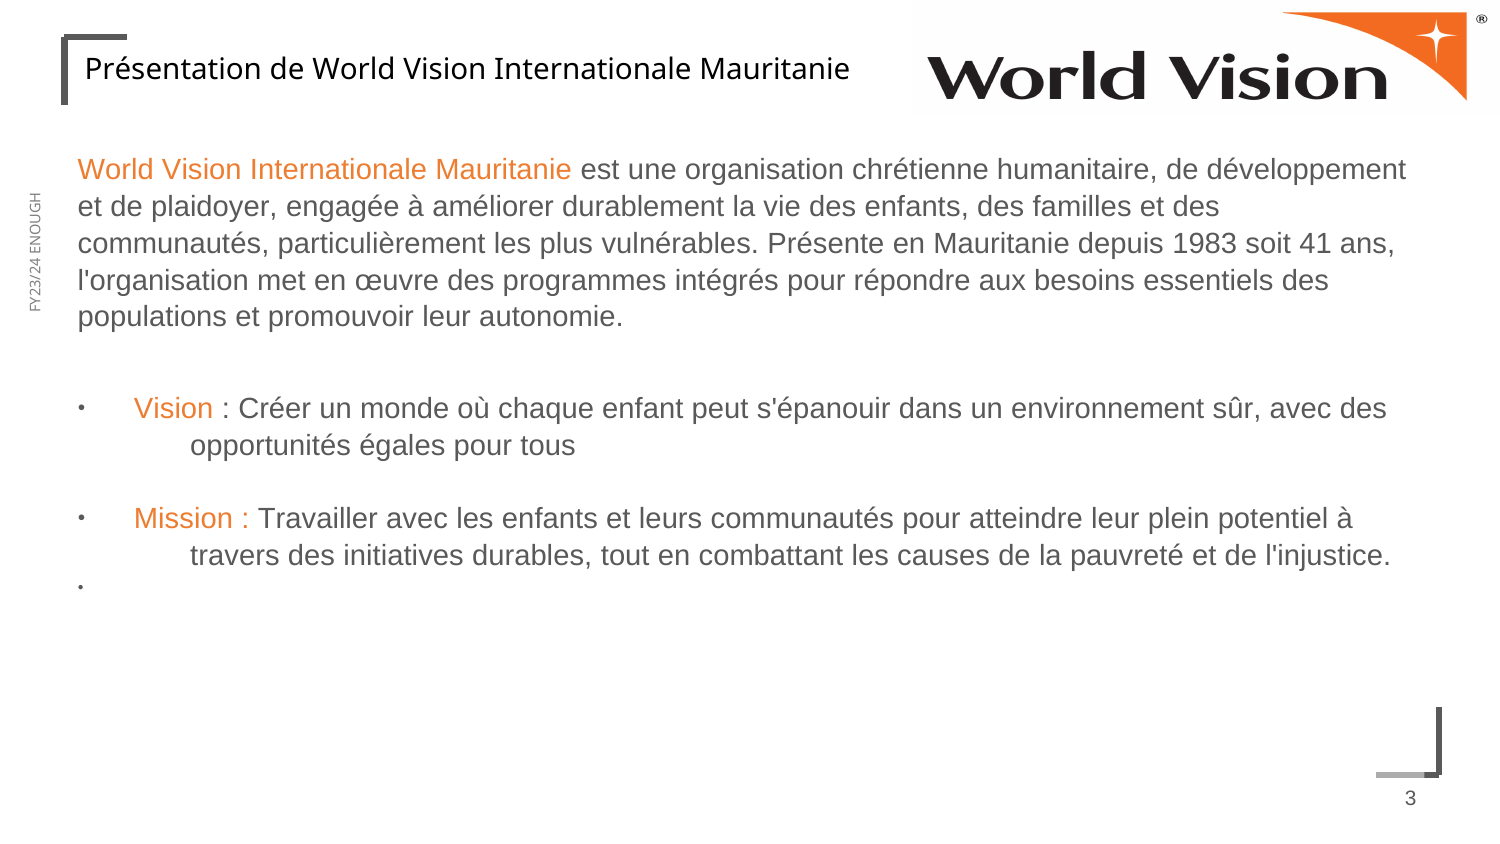

# Présentation de World Vision Internationale Mauritanie
SECTION
World Vision Internationale Mauritanie est une organisation chrétienne humanitaire, de développement et de plaidoyer, engagée à améliorer durablement la vie des enfants, des familles et des communautés, particulièrement les plus vulnérables. Présente en Mauritanie depuis 1983 soit 41 ans, l'organisation met en œuvre des programmes intégrés pour répondre aux besoins essentiels des populations et promouvoir leur autonomie.
Vision : Créer un monde où chaque enfant peut s'épanouir dans un environnement sûr, avec des opportunités égales pour tous
Mission : Travailler avec les enfants et leurs communautés pour atteindre leur plein potentiel à travers des initiatives durables, tout en combattant les causes de la pauvreté et de l'injustice.
FY23/24 ENOUGH
3